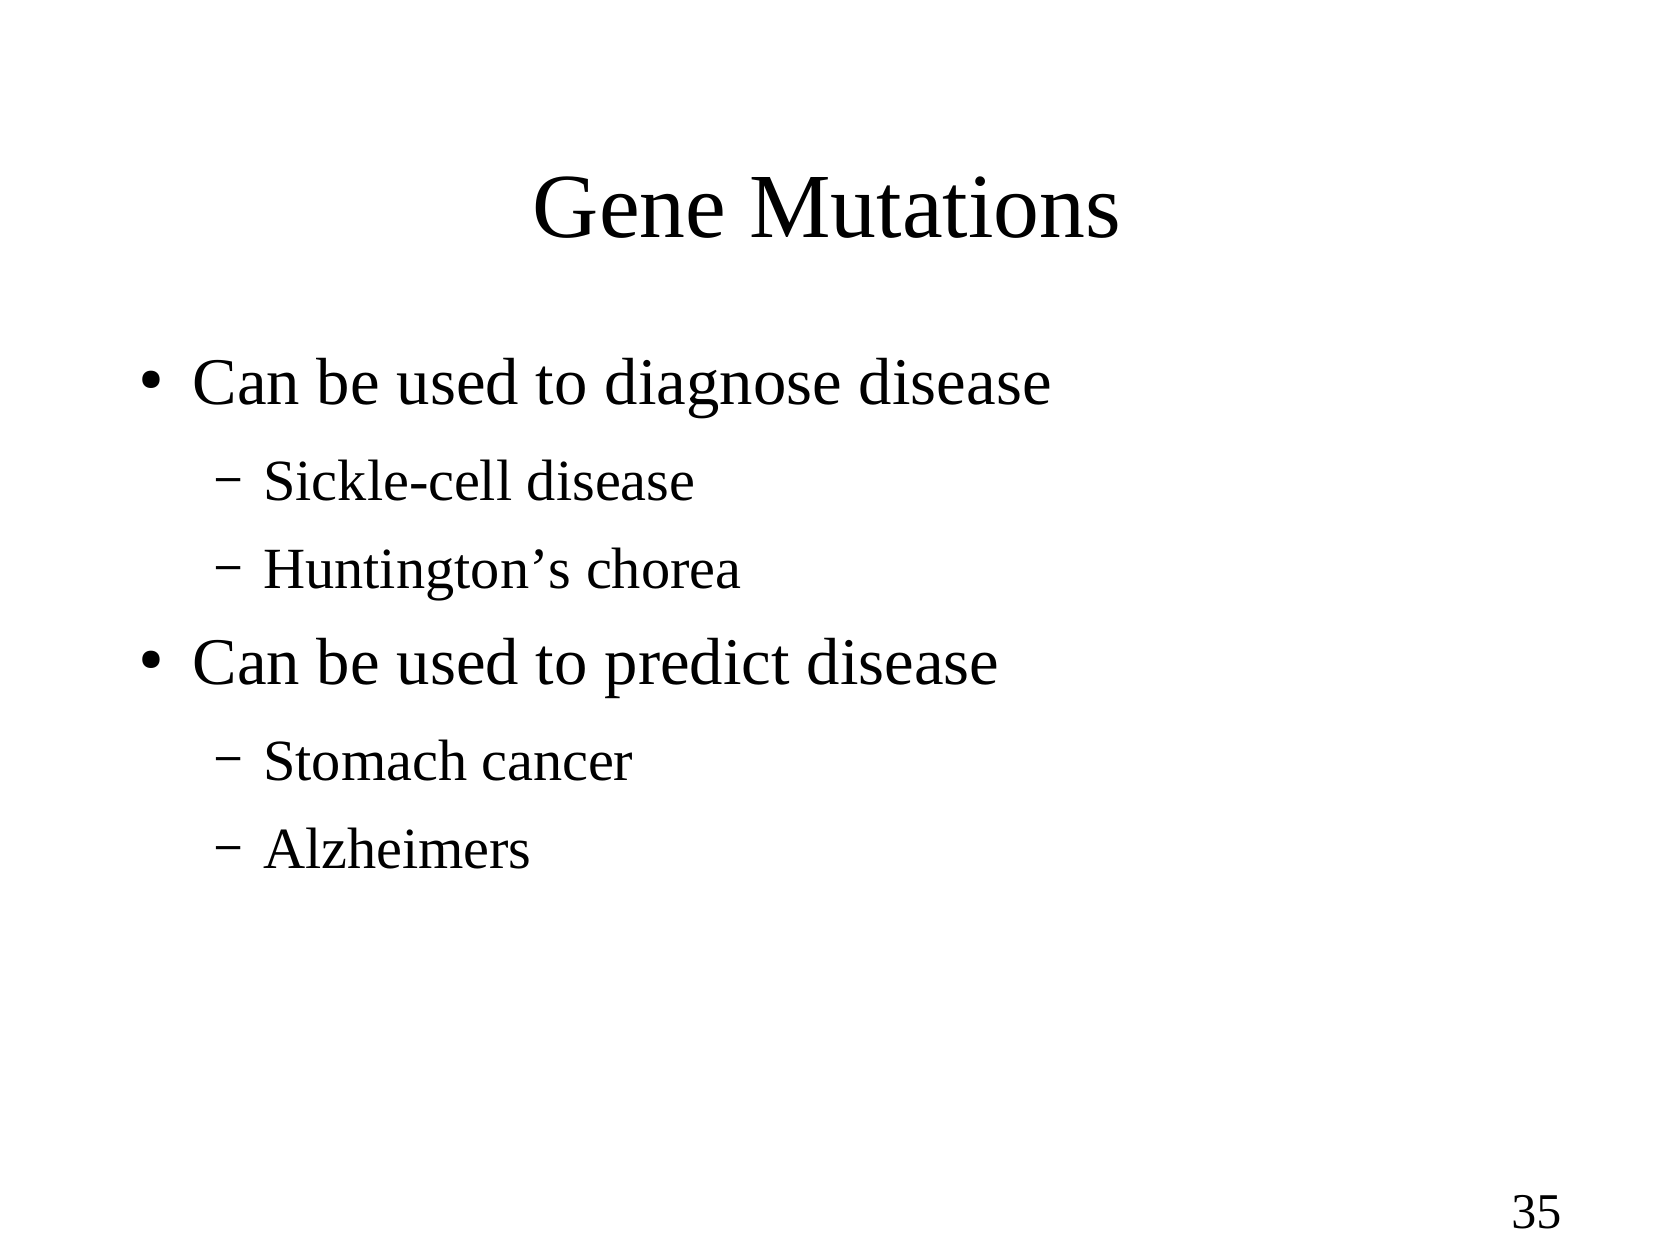

# Gene Mutations
Can be used to diagnose disease
Sickle-cell disease
Huntington’s chorea
Can be used to predict disease
Stomach cancer
Alzheimers